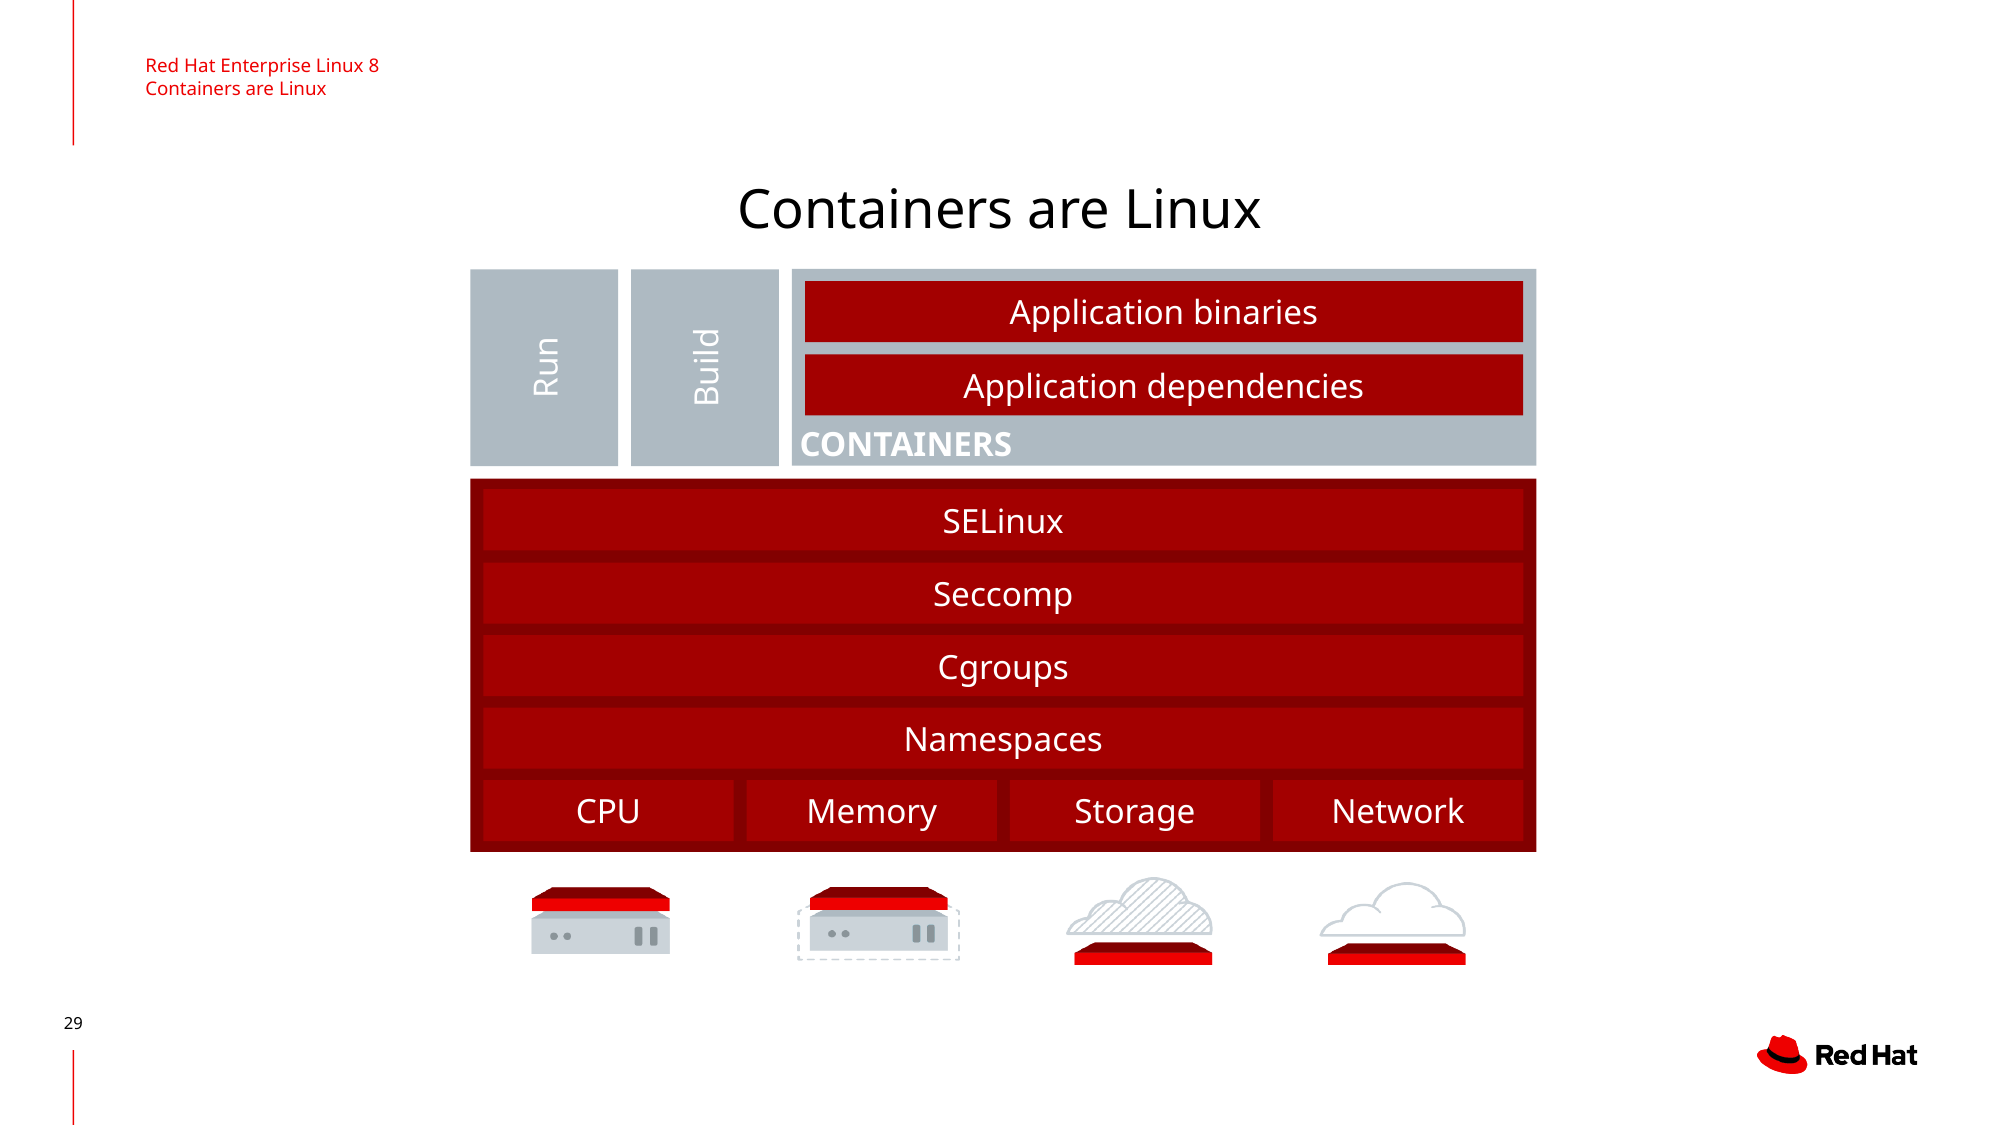

Red Hat Enterprise Linux 8
Containers are Linux
# Containers are Linux
CONTAINERS
Application binaries
Run
Build
Application dependencies
SELinux
Seccomp
Cgroups
Namespaces
CPU
Memory
Storage
Network